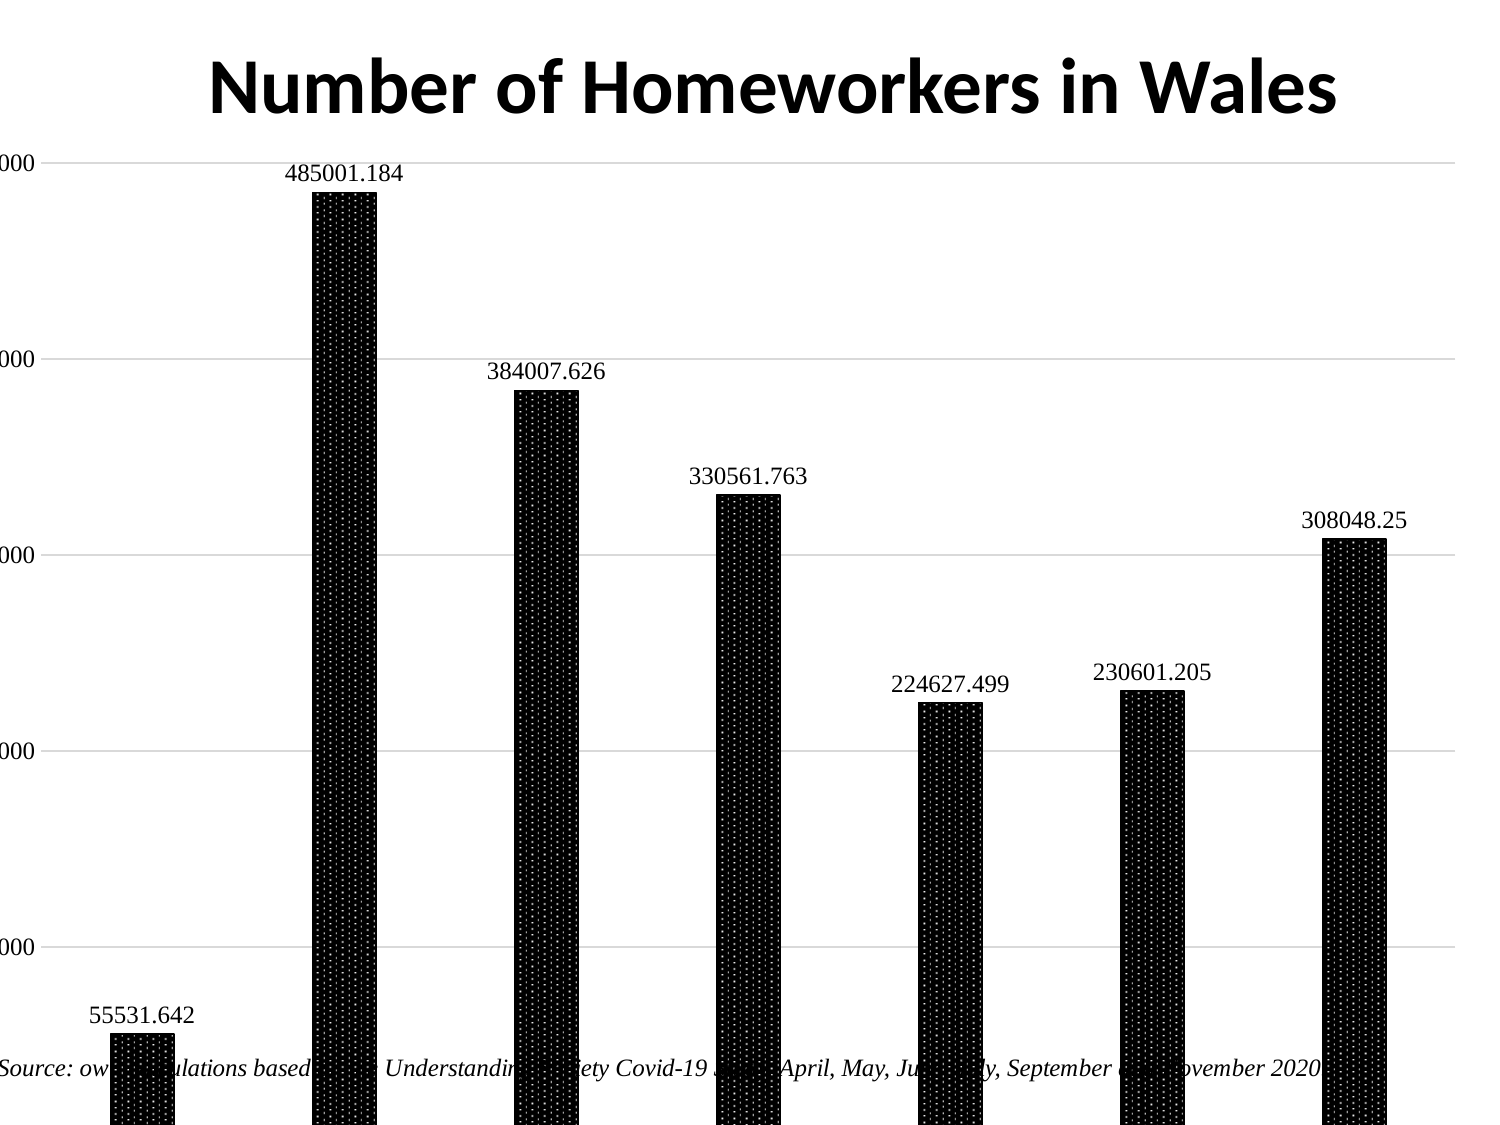

Number of Homeworkers in Wales
### Chart
| Category | Series1 |
|---|---|
| January/February | 55531.642 |
| April | 485001.184 |
| May | 384007.626 |
| June | 330561.763 |
| July | 224627.499 |
| September | 230601.205 |
| Novermber | 308048.25 |